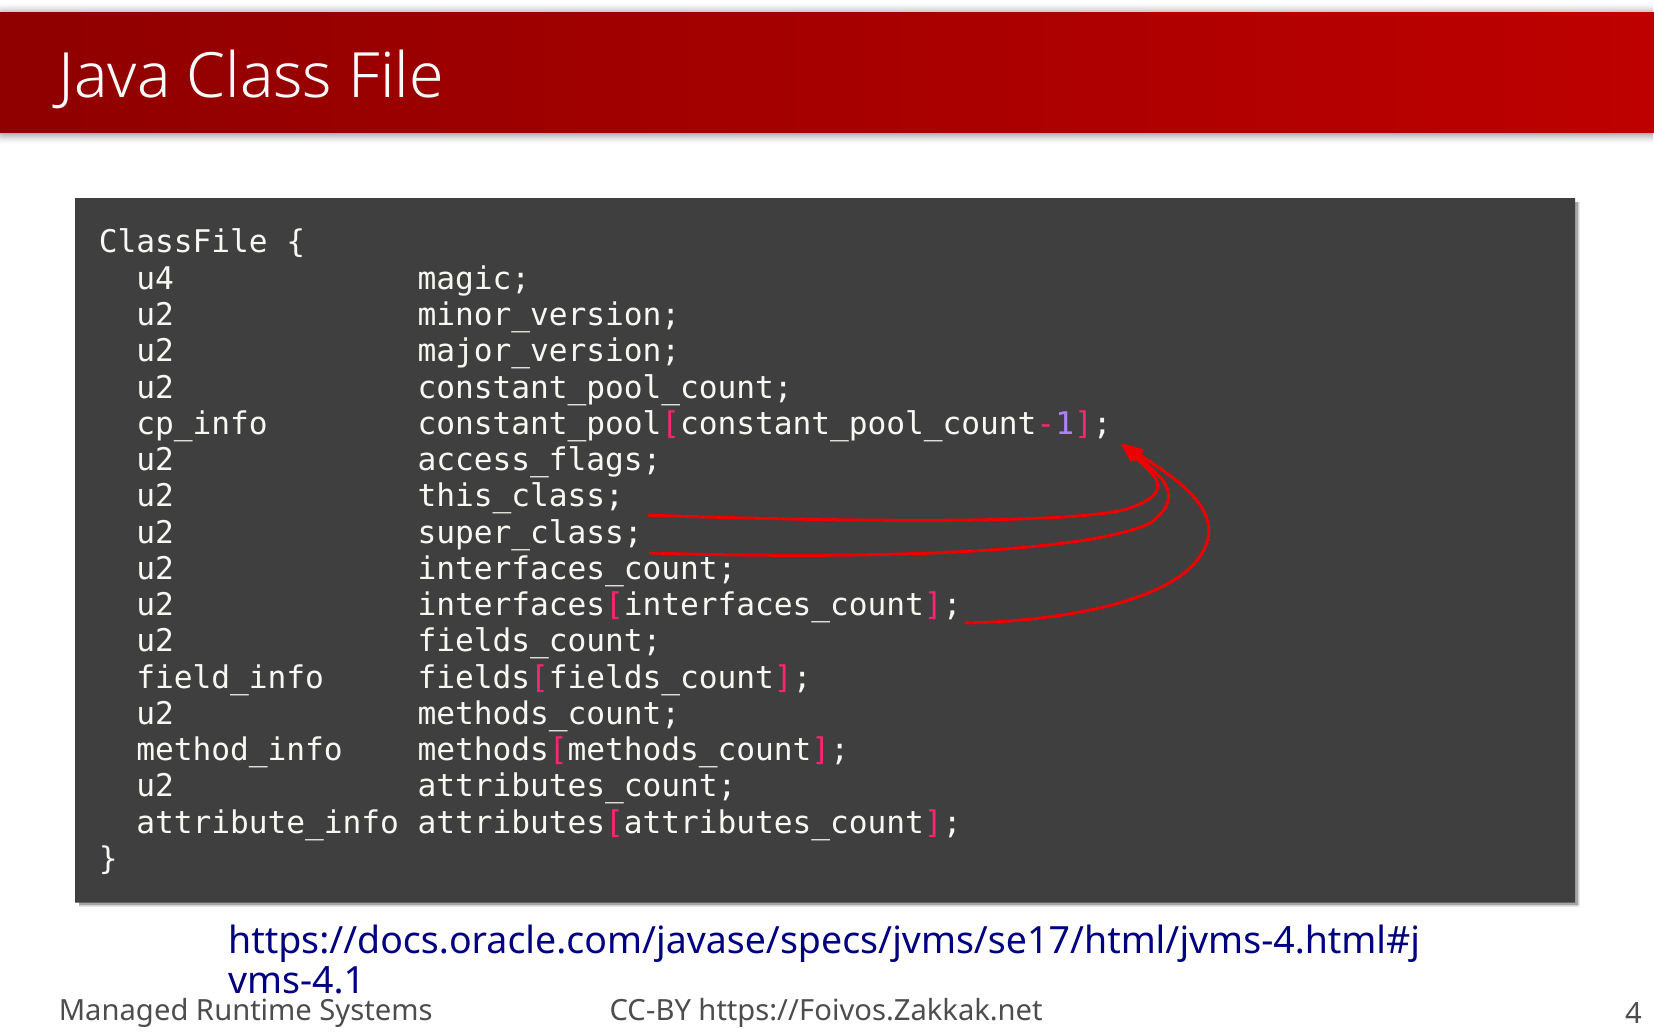

# Java Class File
ClassFile {
 u4 magic;
 u2 minor_version;
 u2 major_version;
 u2 constant_pool_count;
 cp_info constant_pool[constant_pool_count-1];
 u2 access_flags;
 u2 this_class;
 u2 super_class;
 u2 interfaces_count;
 u2 interfaces[interfaces_count];
 u2 fields_count;
 field_info fields[fields_count];
 u2 methods_count;
 method_info methods[methods_count];
 u2 attributes_count;
 attribute_info attributes[attributes_count];
}
https://docs.oracle.com/javase/specs/jvms/se17/html/jvms-4.html#jvms-4.1
Managed Runtime Systems
CC-BY https://Foivos.Zakkak.net
4